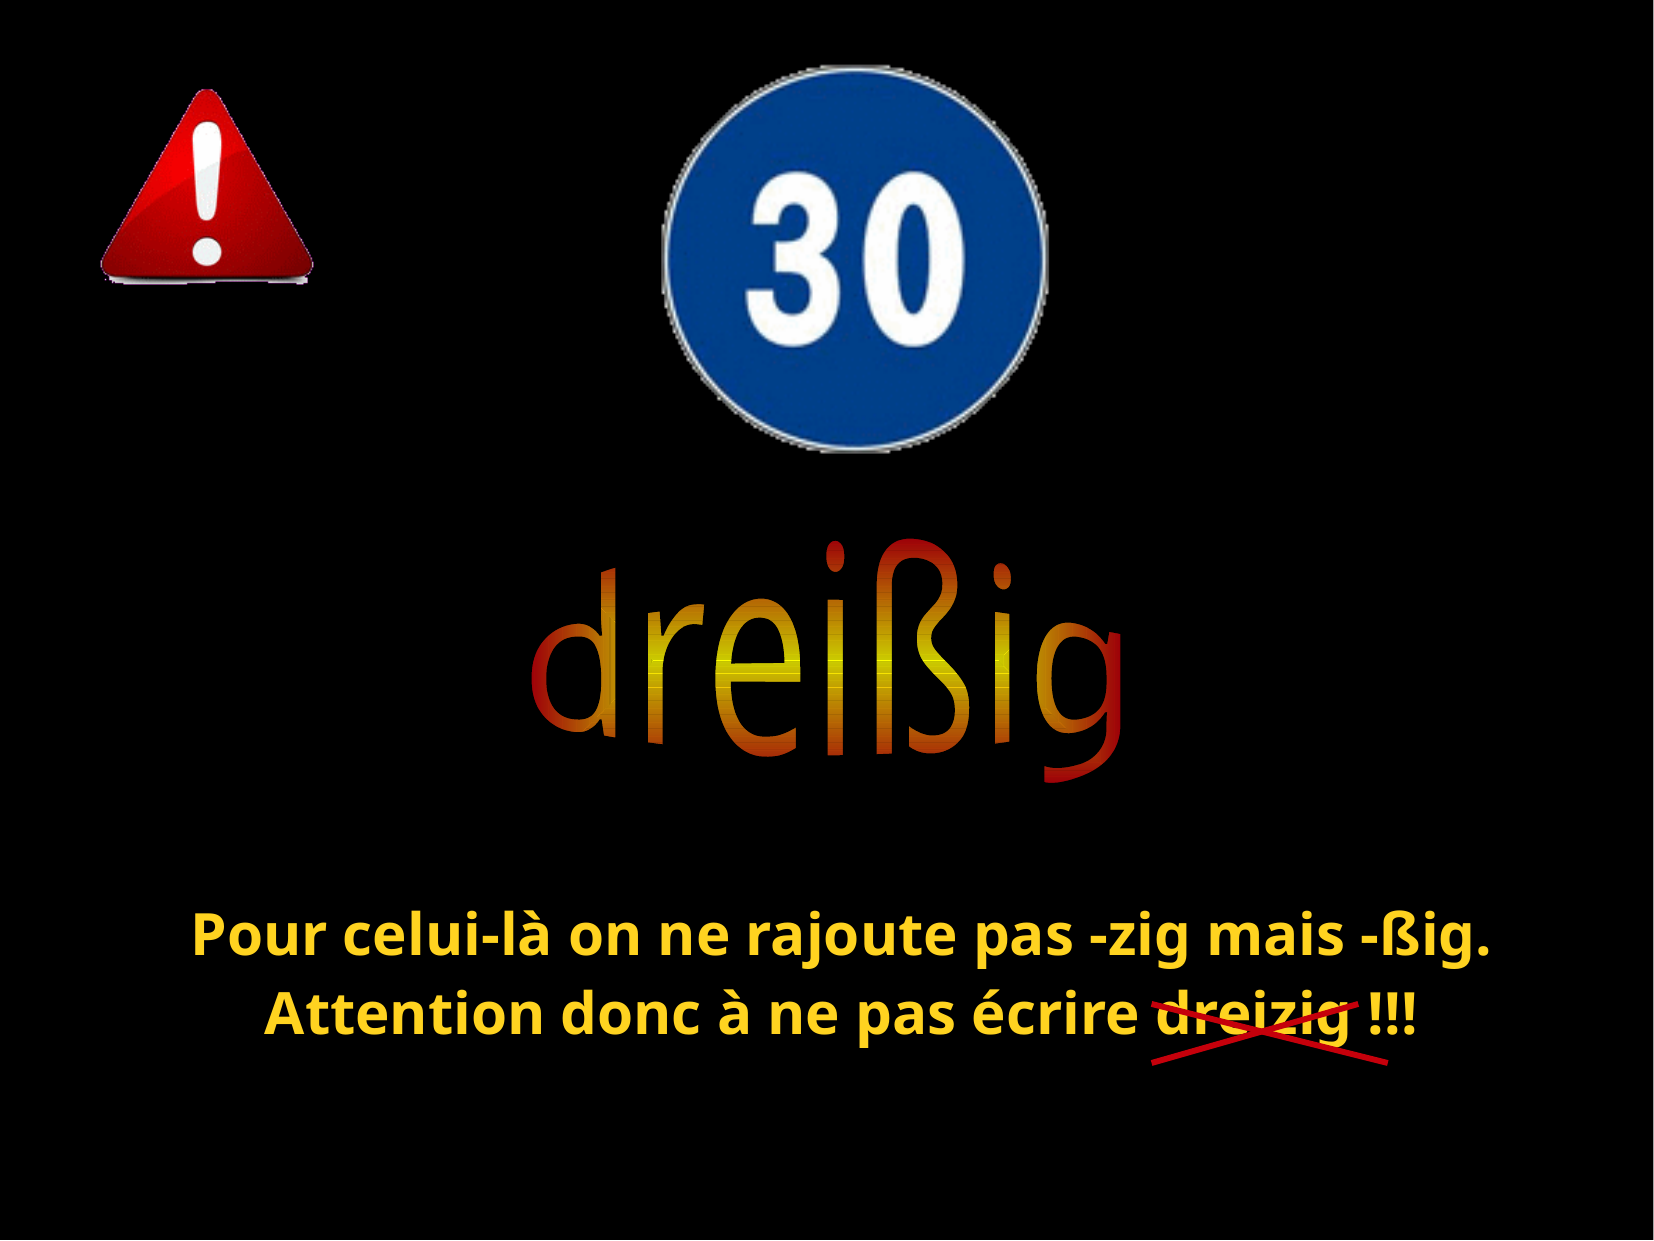

dreißig
Pour celui-là on ne rajoute pas -zig mais -ßig. Attention donc à ne pas écrire dreizig !!!